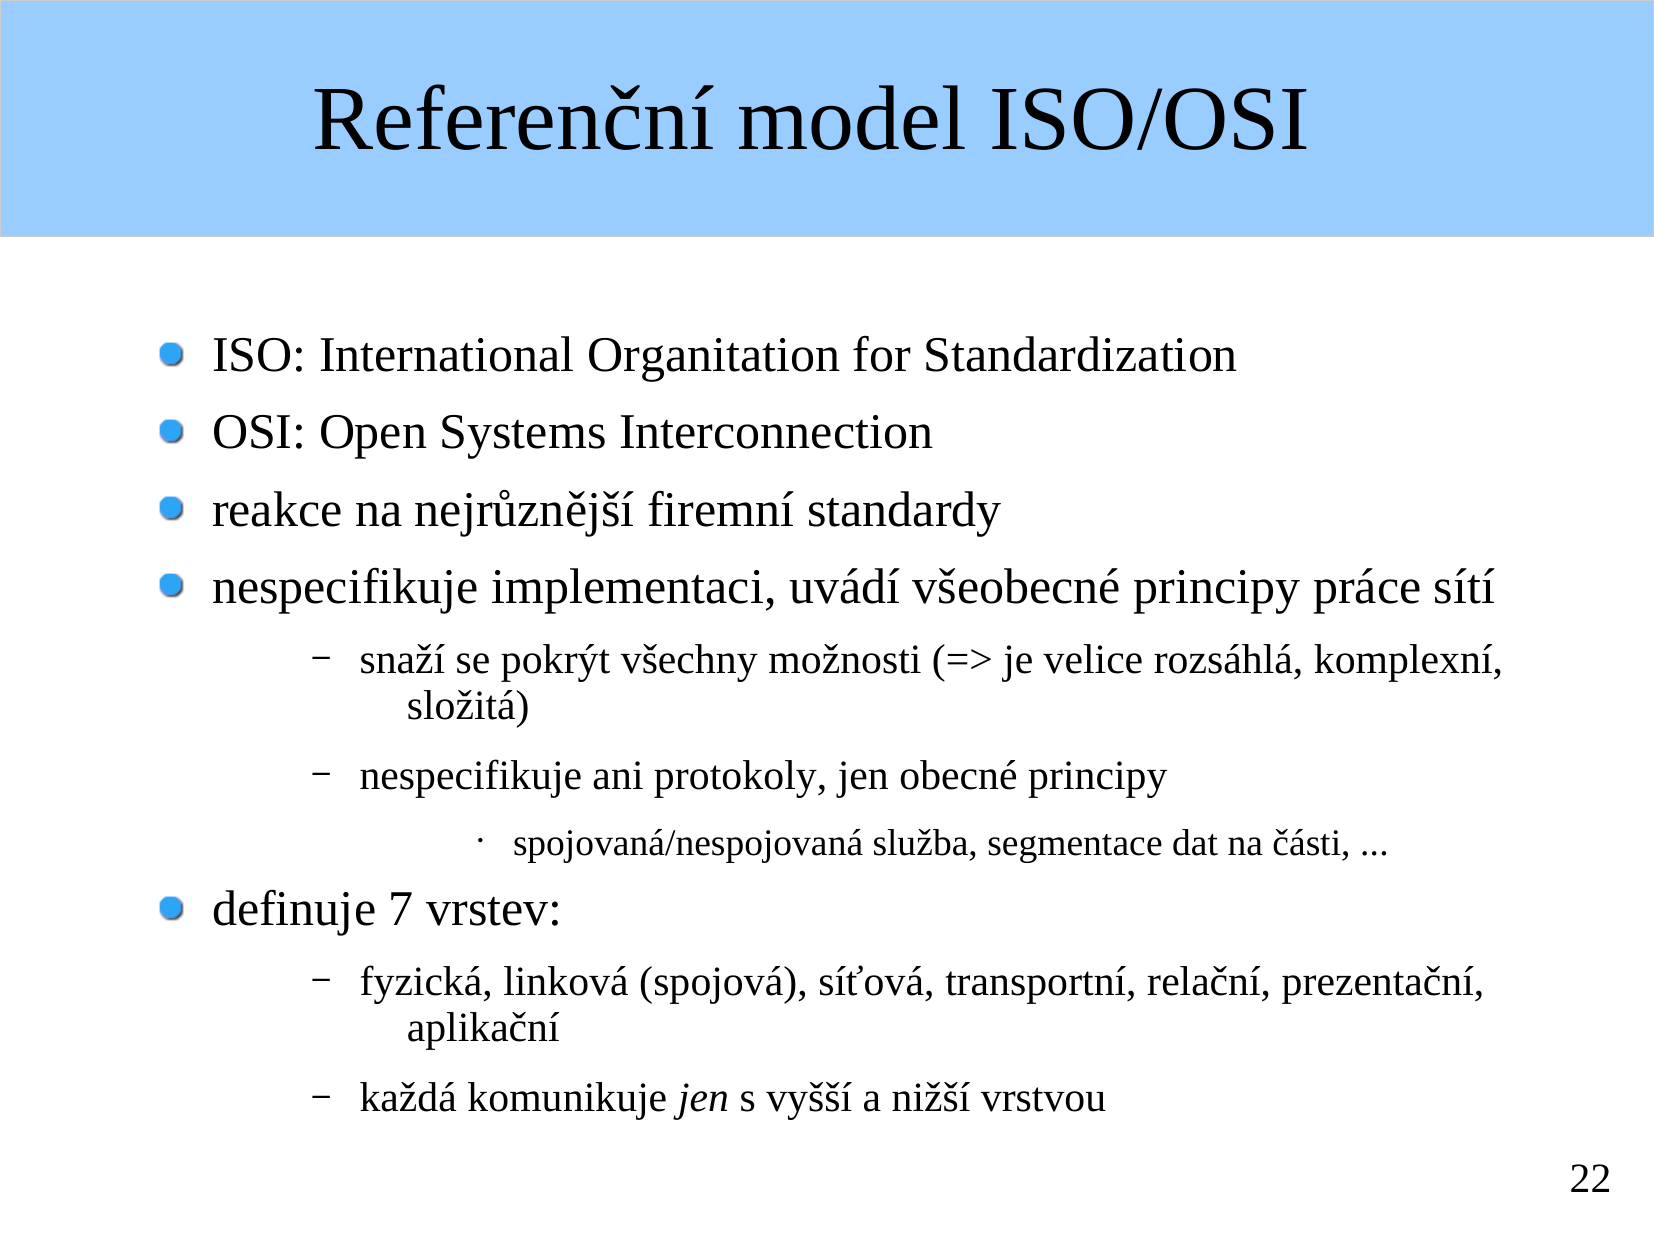

Referenční model ISO/OSI
# ISO: International Organitation for Standardization
OSI: Open Systems Interconnection
reakce na nejrůznější firemní standardy
nespecifikuje implementaci, uvádí všeobecné principy práce sítí
snaží se pokrýt všechny možnosti (=> je velice rozsáhlá, komplexní, složitá)
nespecifikuje ani protokoly, jen obecné principy
spojovaná/nespojovaná služba, segmentace dat na části, ...
definuje 7 vrstev:
fyzická, linková (spojová), síťová, transportní, relační, prezentační, aplikační
každá komunikuje jen s vyšší a nižší vrstvou